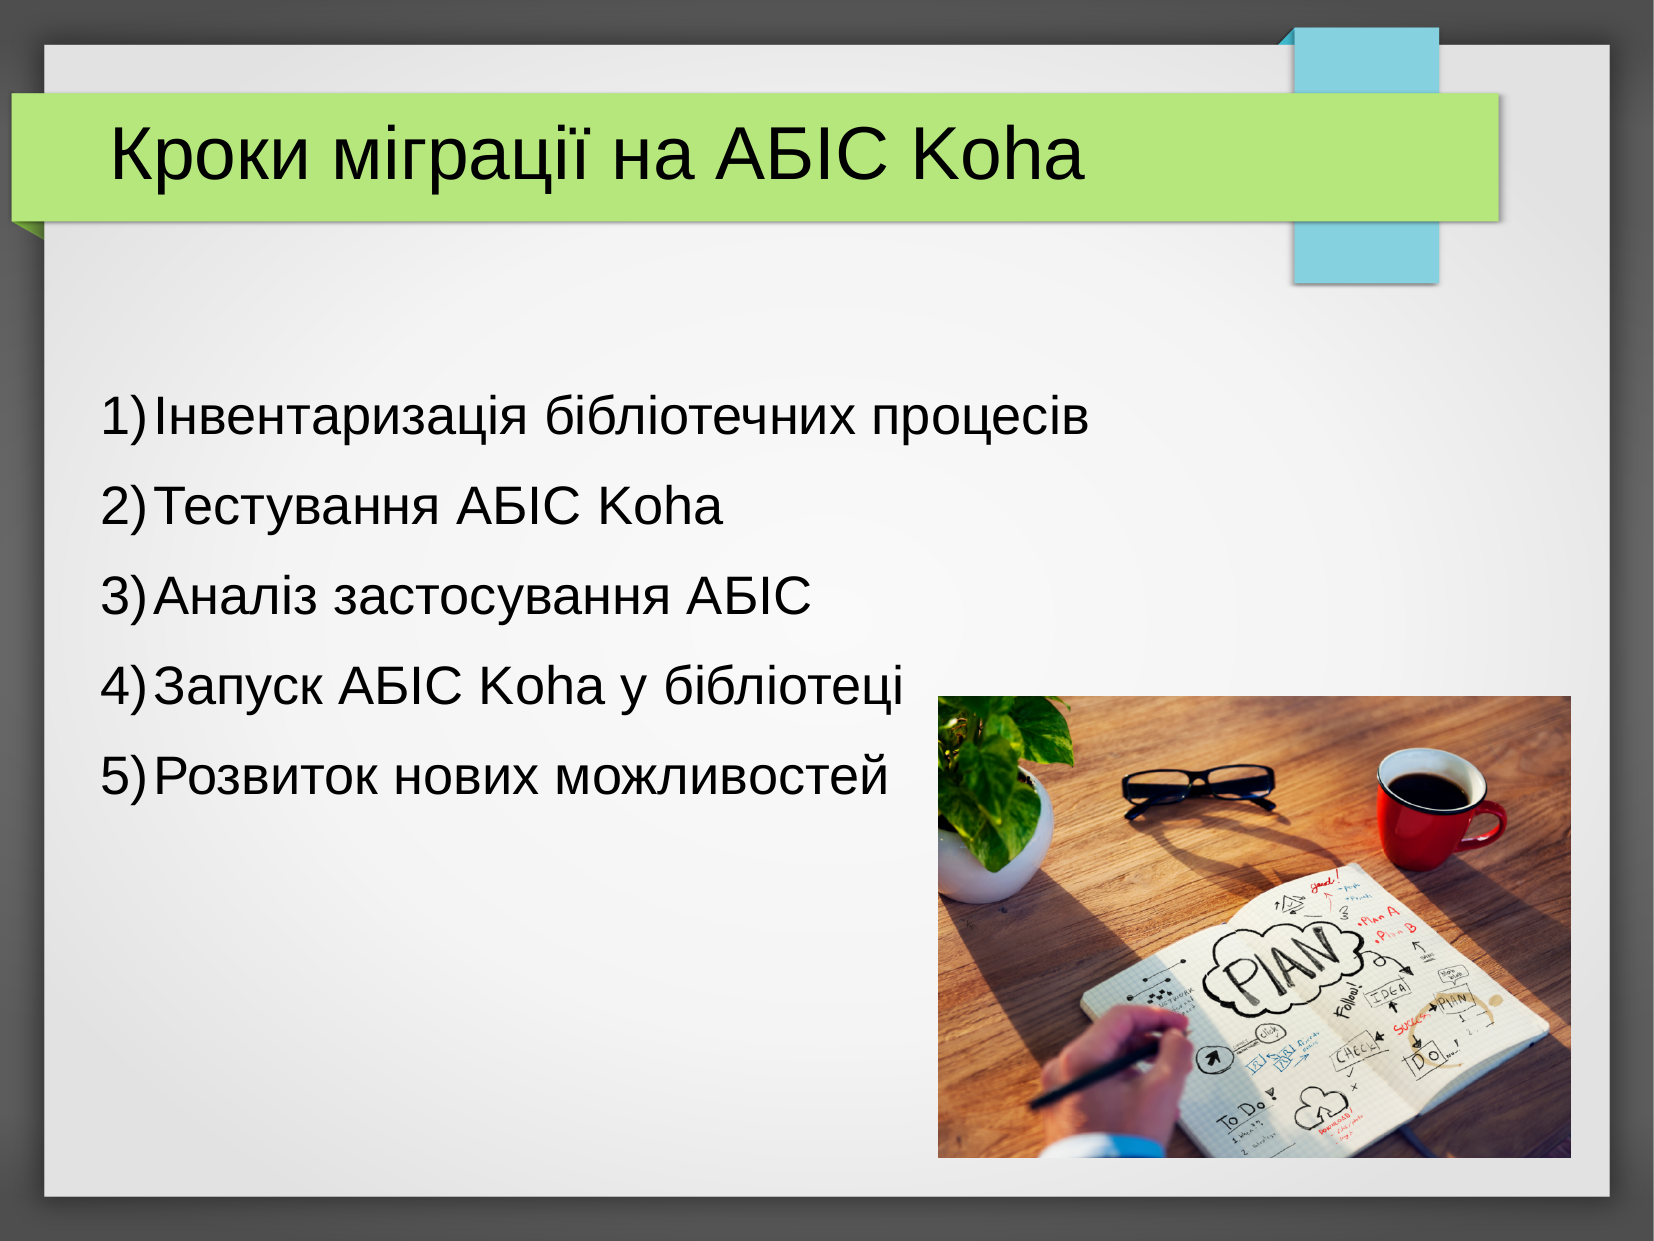

# Кроки міграції на АБІС Koha
Інвентаризація бібліотечних процесів
Тестування АБІС Koha
Аналіз застосування АБІС
Запуск АБІС Koha у бібліотеці
Розвиток нових можливостей